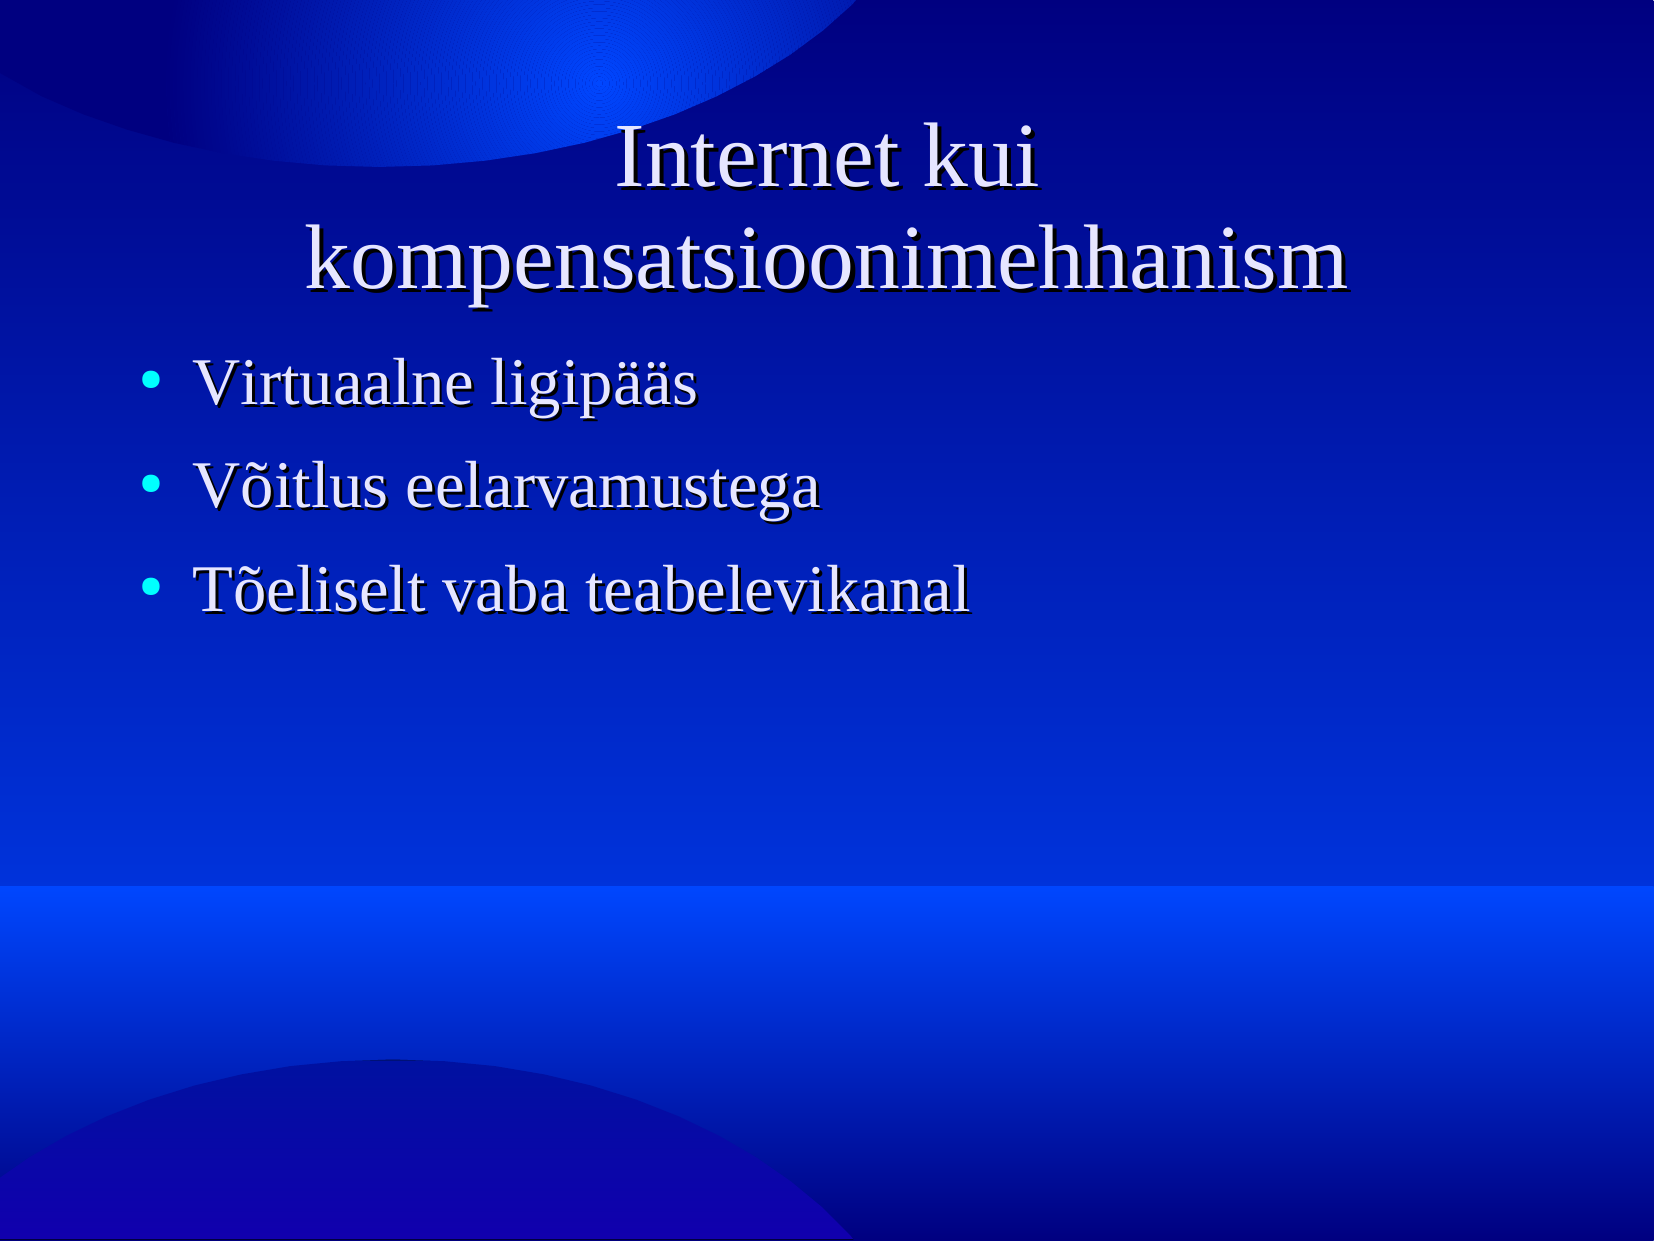

# Internet kui kompensatsioonimehhanism
Virtuaalne ligipääs
Võitlus eelarvamustega
Tõeliselt vaba teabelevikanal